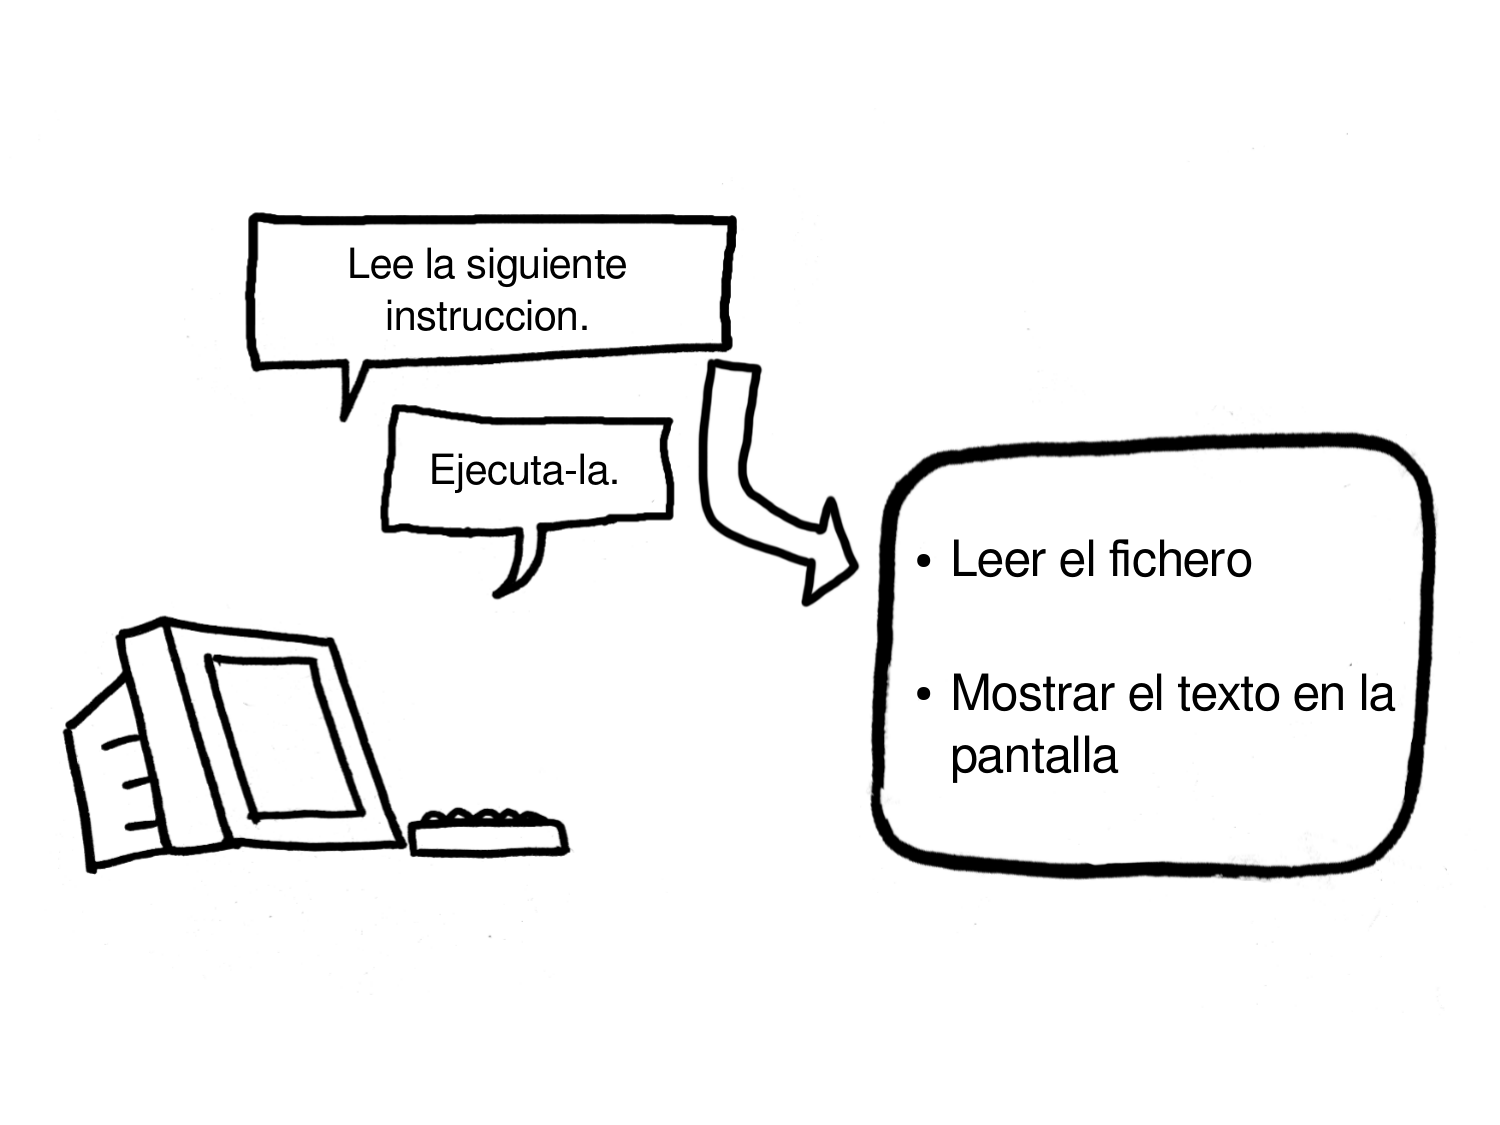

Lee la siguiente instruccion.
Ejecuta-la.
Leer el fichero
Mostrar el texto en la pantalla